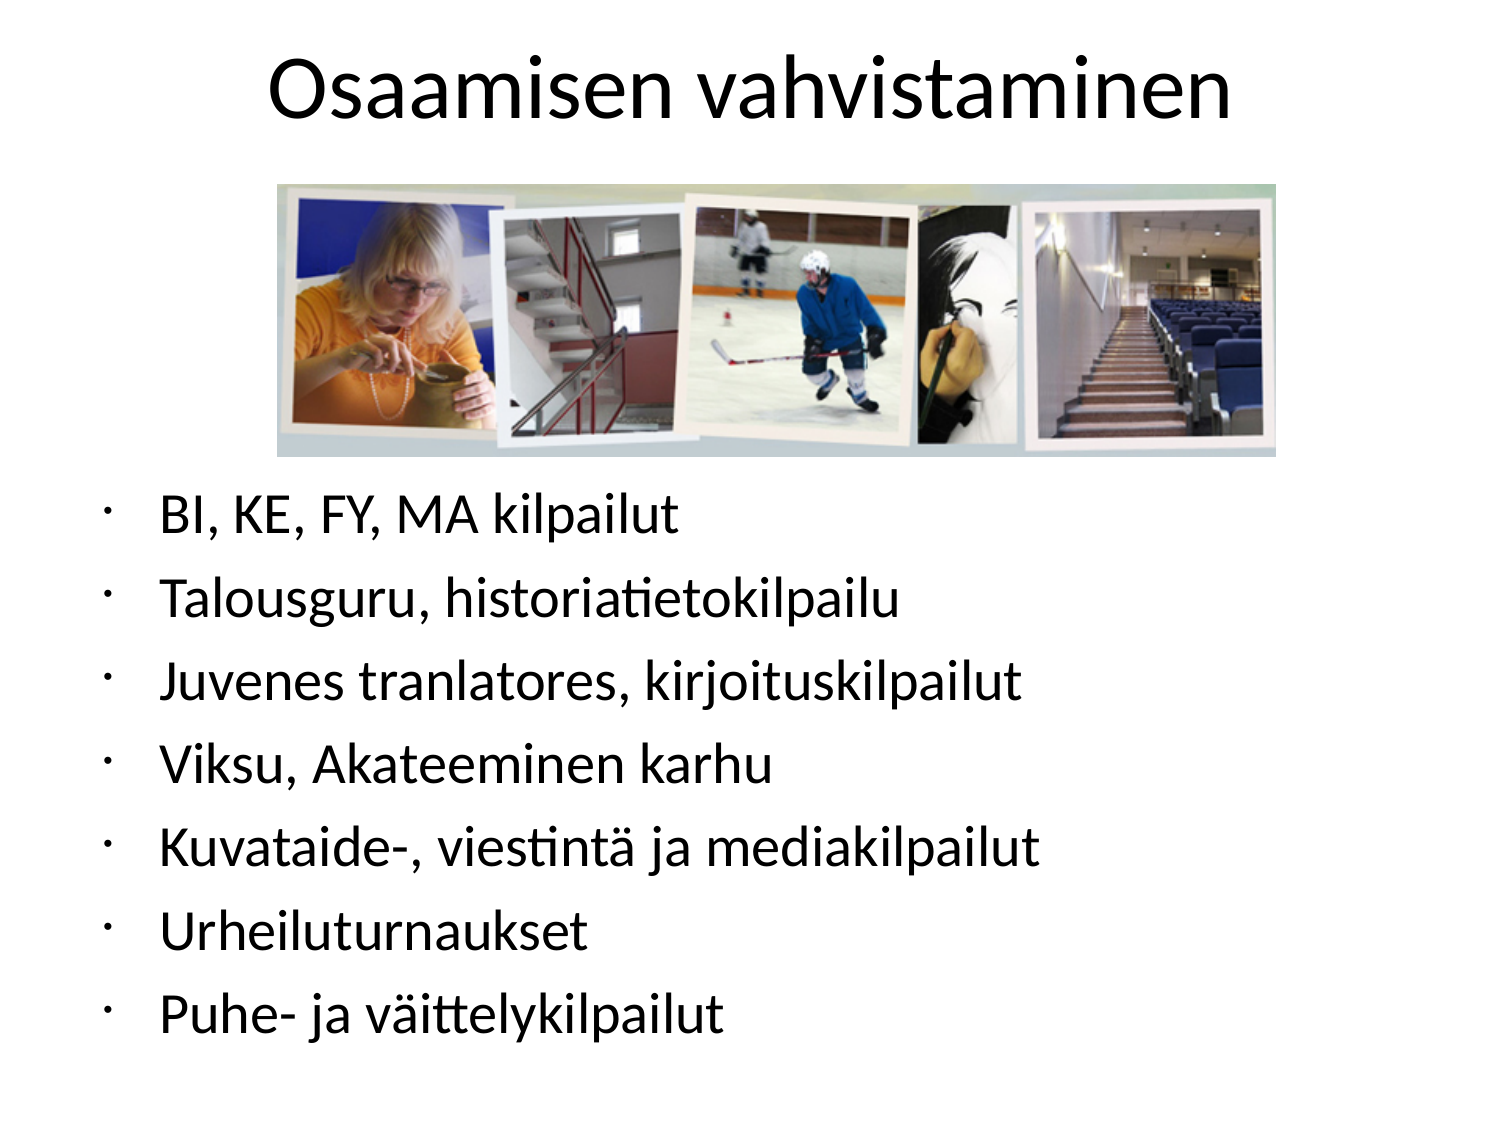

# Osaamisen vahvistaminen
BI, KE, FY, MA kilpailut
Talousguru, historiatietokilpailu
Juvenes tranlatores, kirjoituskilpailut
Viksu, Akateeminen karhu
Kuvataide-, viestintä ja mediakilpailut
Urheiluturnaukset
Puhe- ja väittelykilpailut